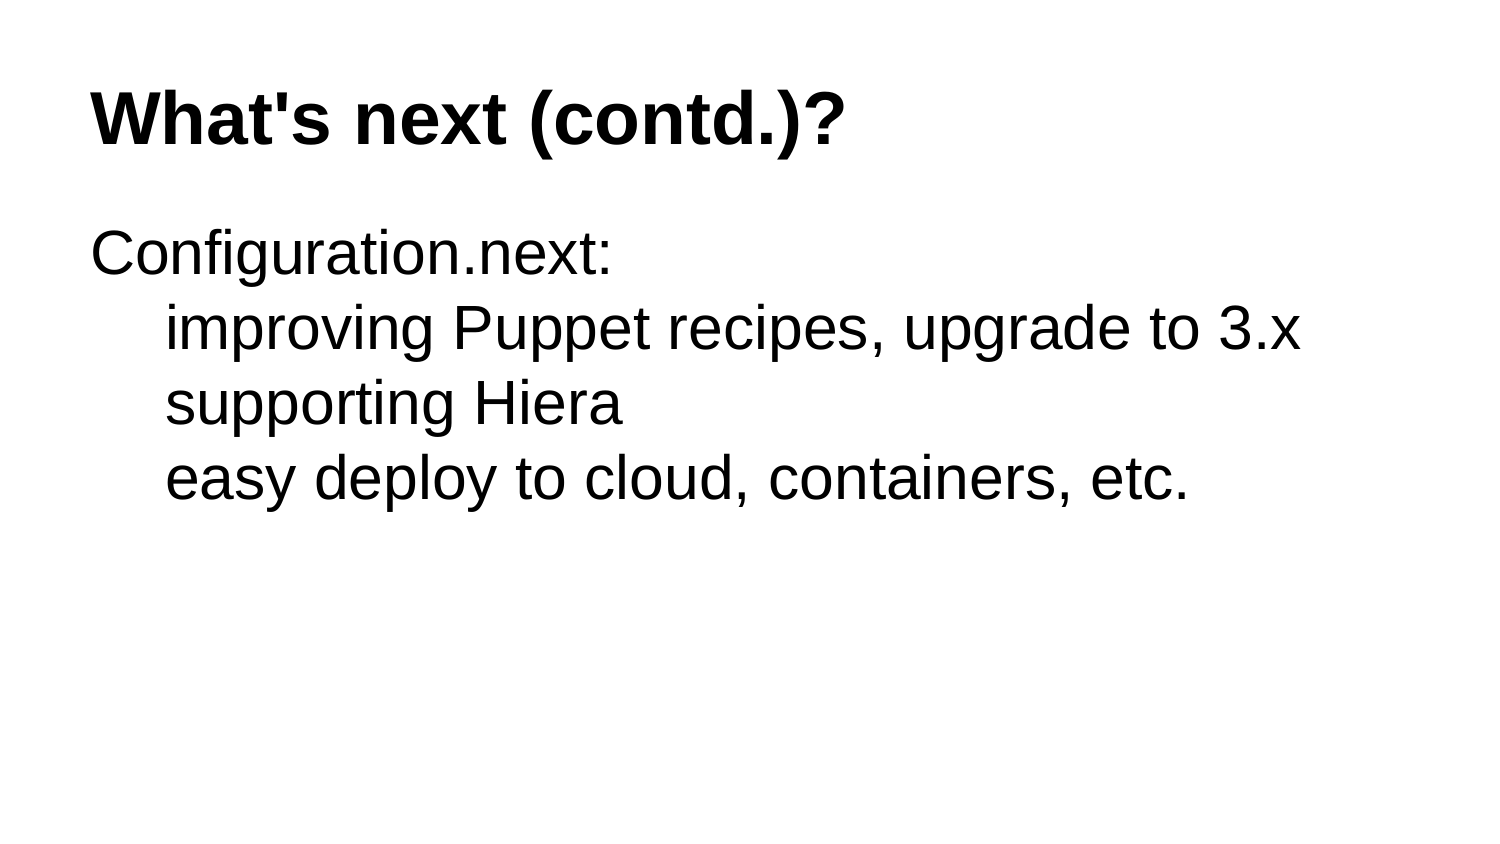

# What's next (contd.)?
Configuration.next:
improving Puppet recipes, upgrade to 3.x
supporting Hiera
easy deploy to cloud, containers, etc.